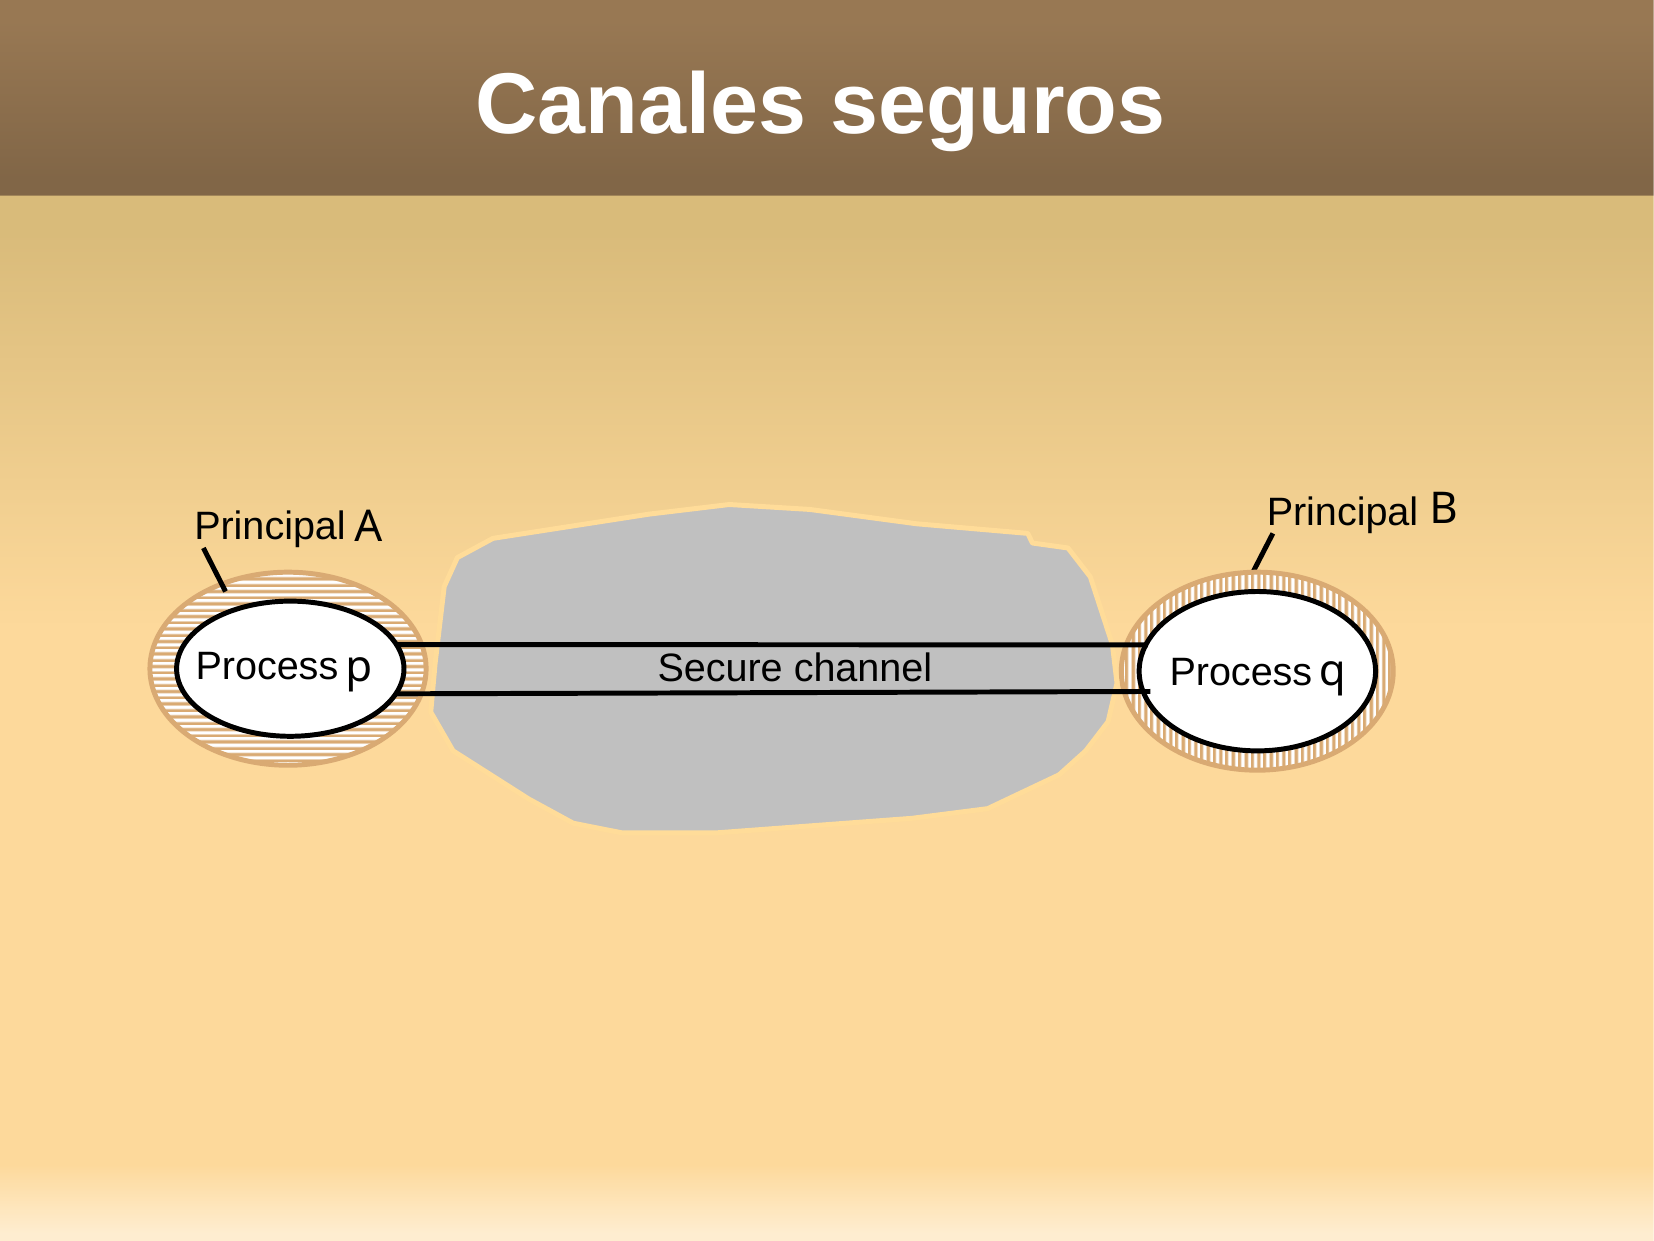

# Canales seguros
B
Principal
A
Principal
p
Process
Secure channel
q
Process